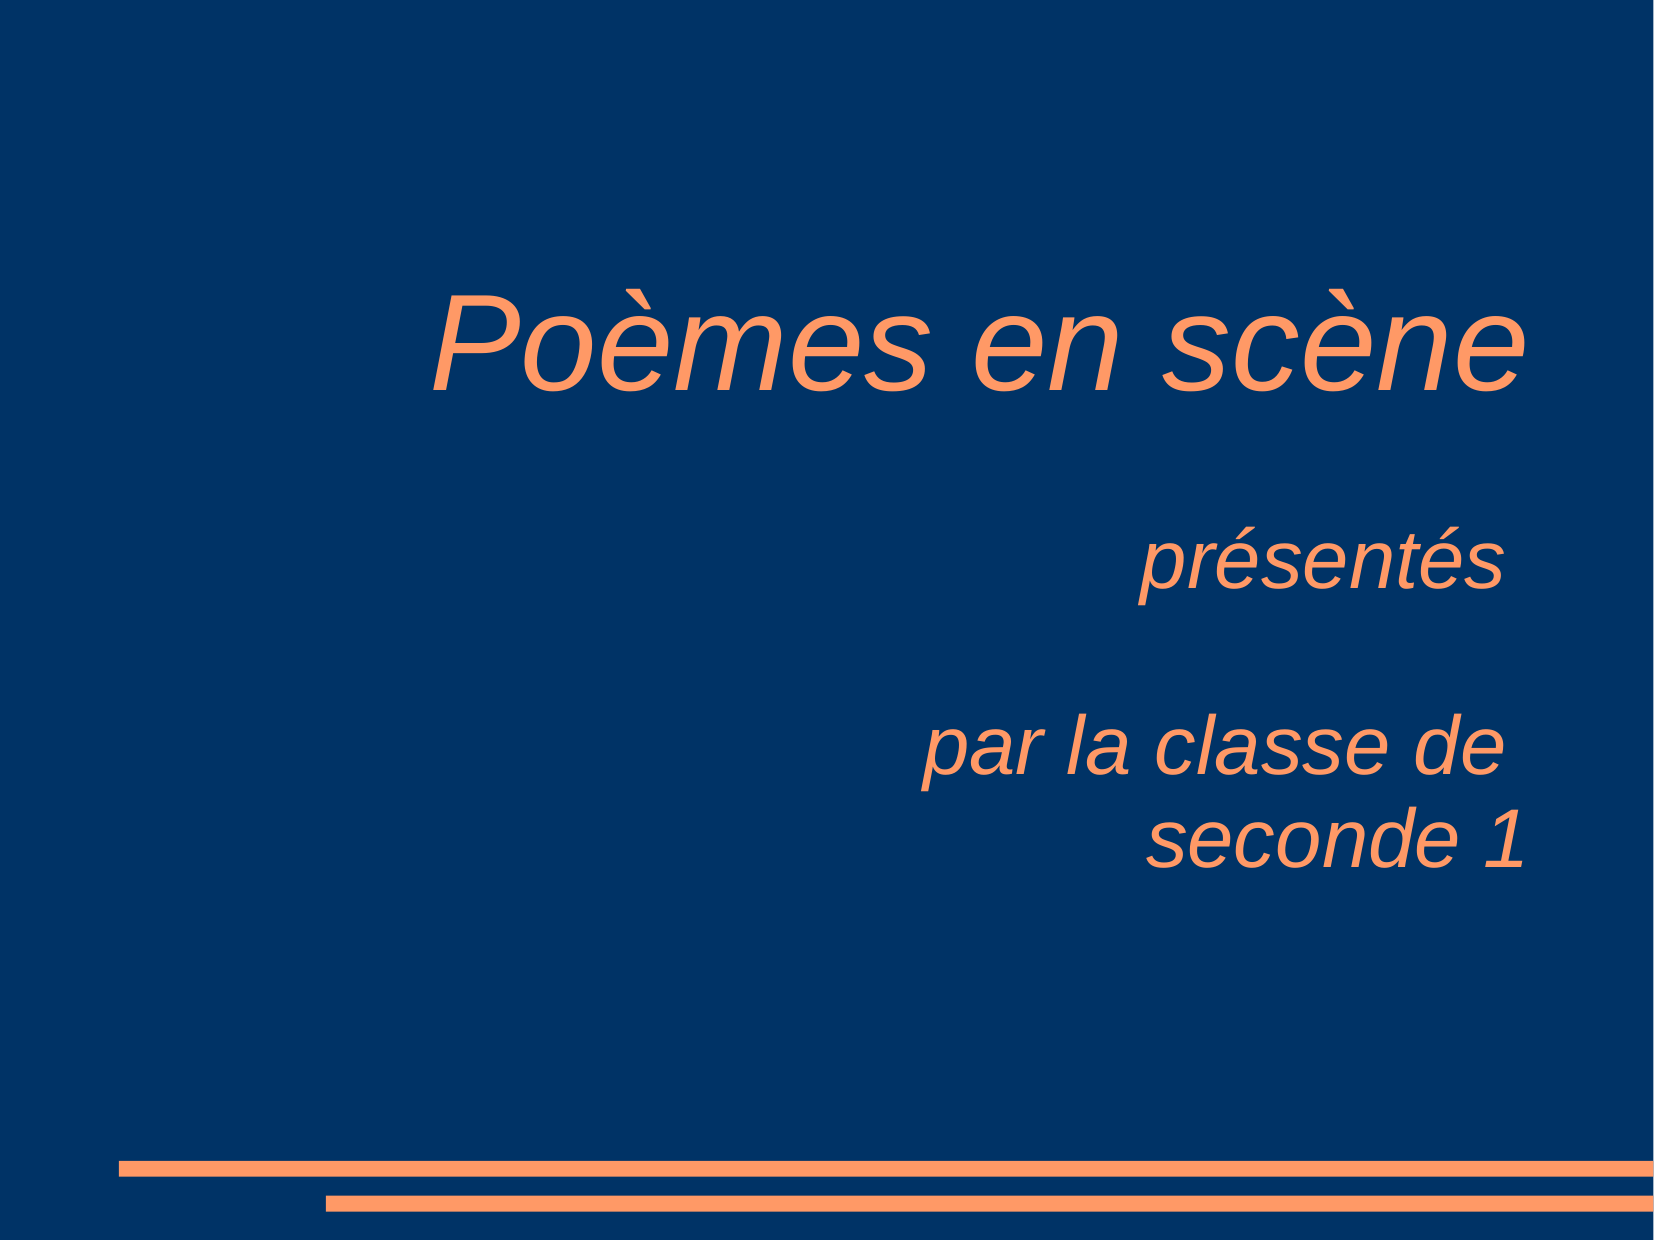

# Poèmes en scène présentés par la classe de seconde 1